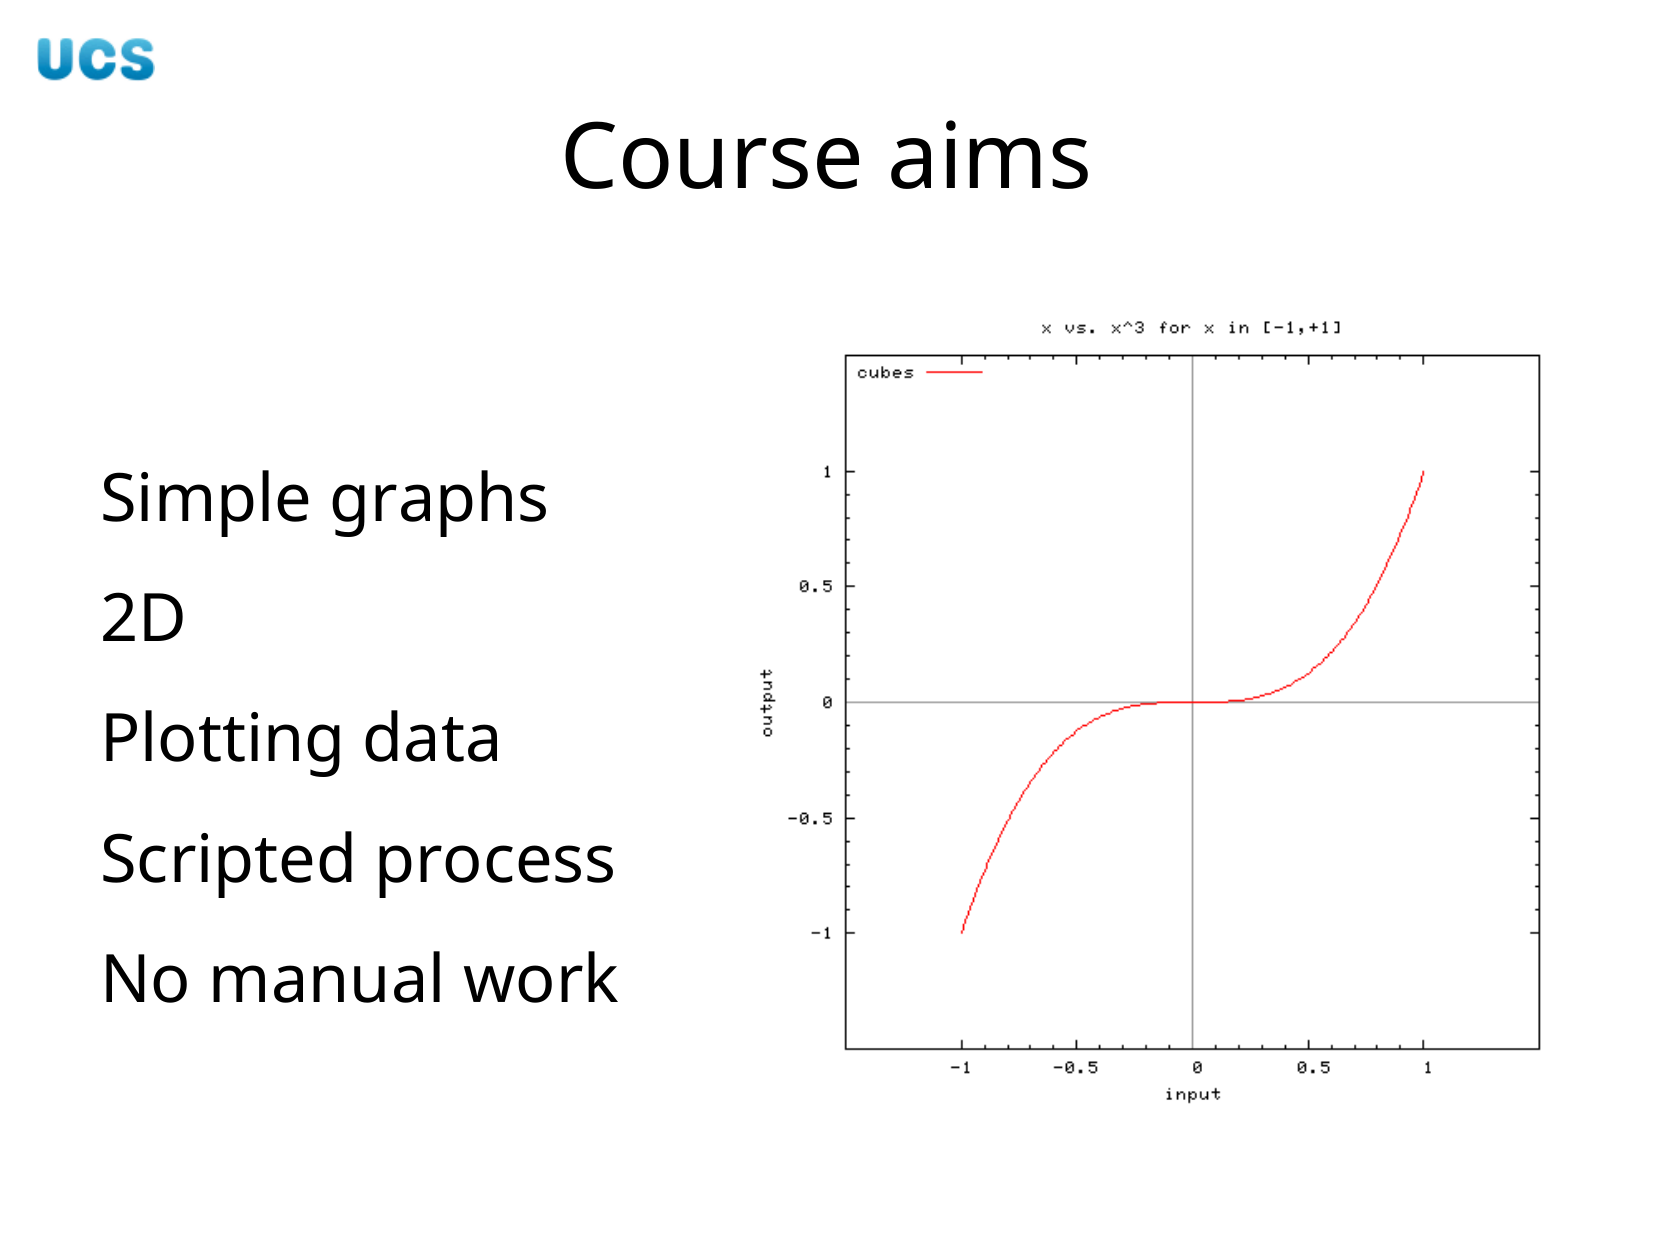

# Course aims
Simple graphs
2D
Plotting data
Scripted process
No manual work